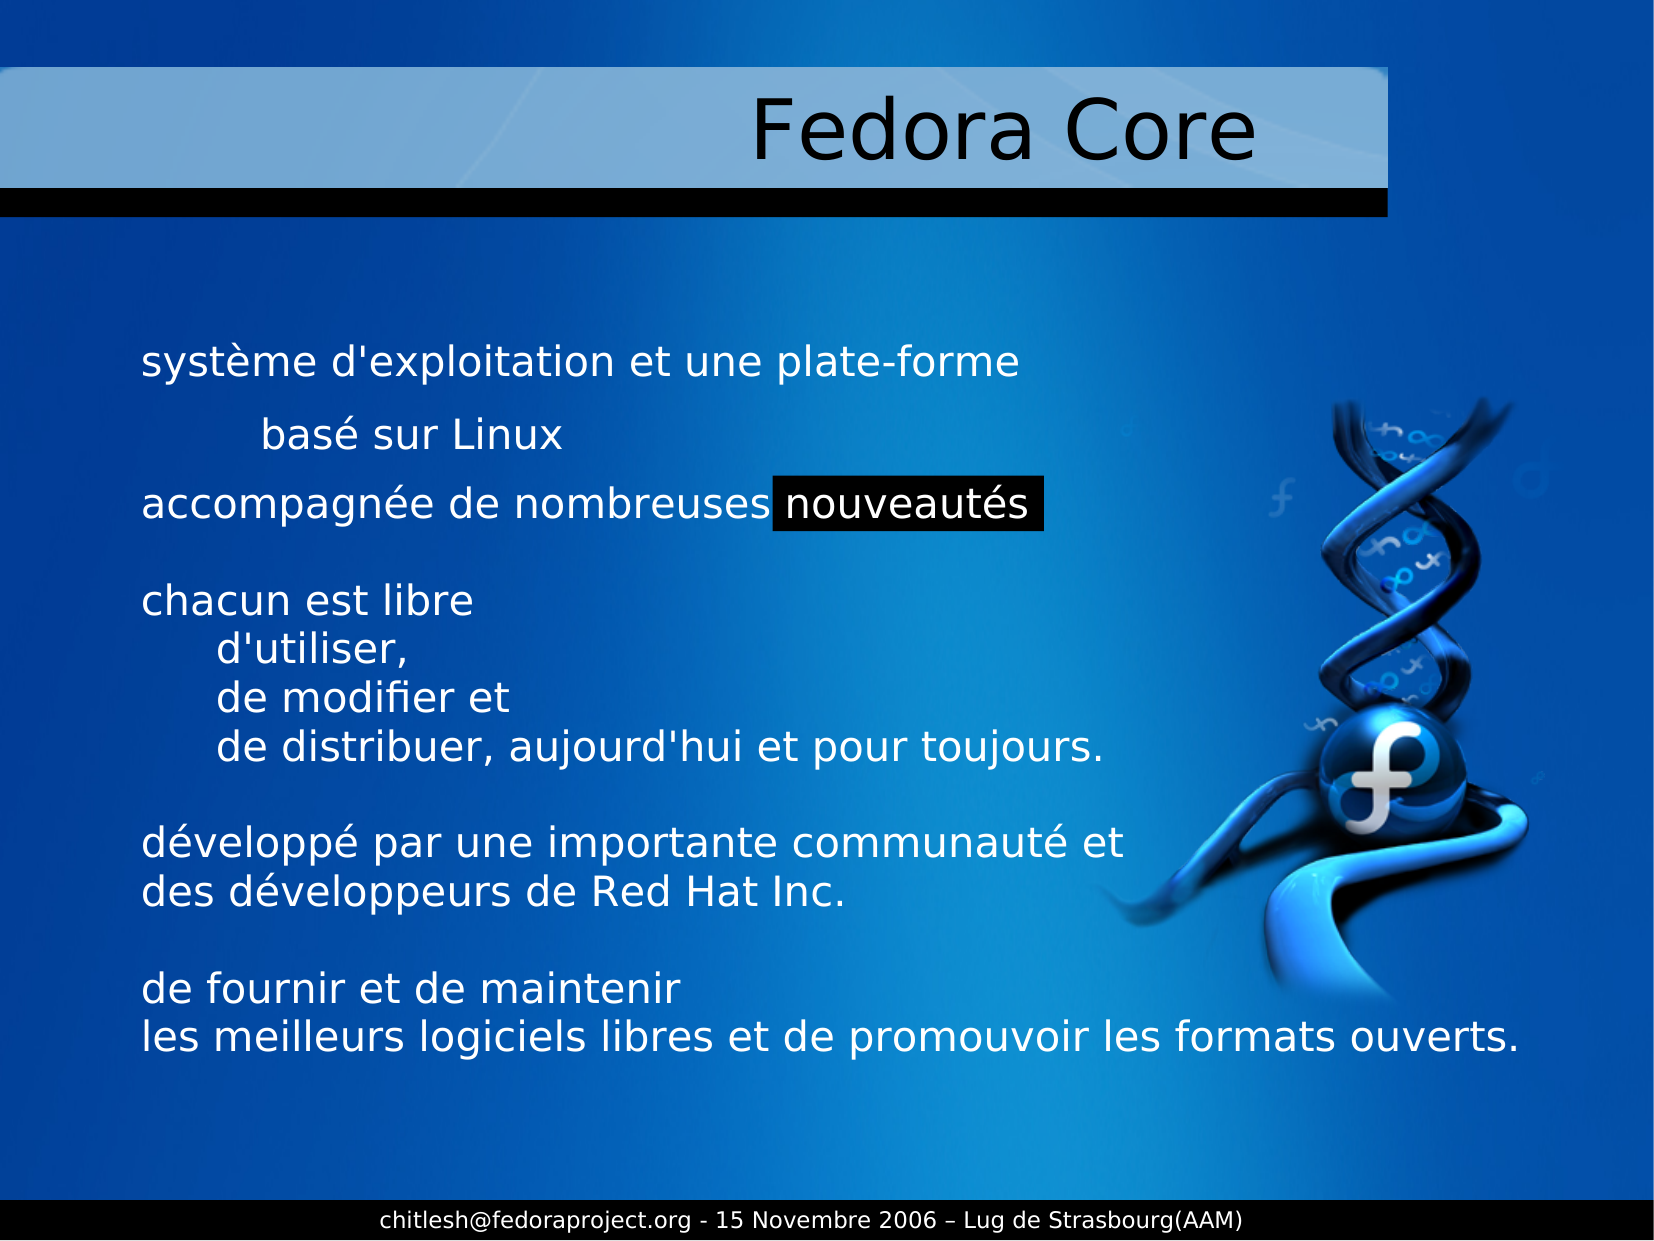

Fedora Core
système d'exploitation et une plate-forme
 basé sur Linux
accompagnée de nombreuses nouveautés
chacun est libre
	d'utiliser,
	de modifier et
	de distribuer, aujourd'hui et pour toujours.
développé par une importante communauté et
des développeurs de Red Hat Inc.
de fournir et de maintenir
les meilleurs logiciels libres et de promouvoir les formats ouverts.